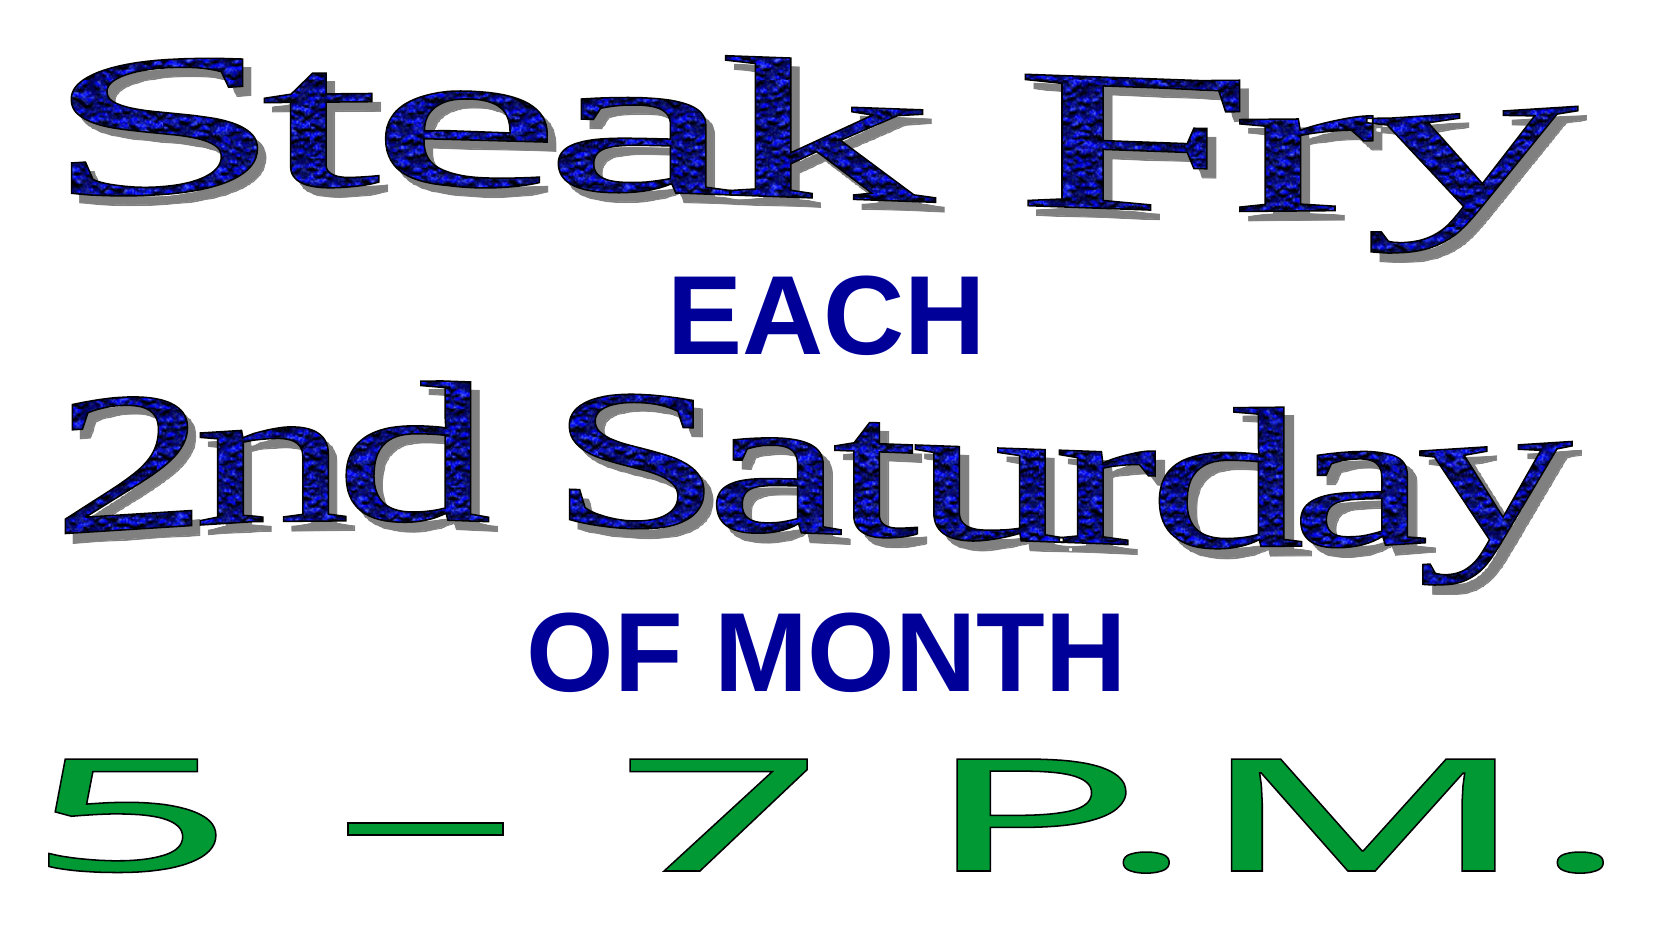

Steak Fry
EACH
2nd Saturday
OF MONTH
5 – 7 P.M.